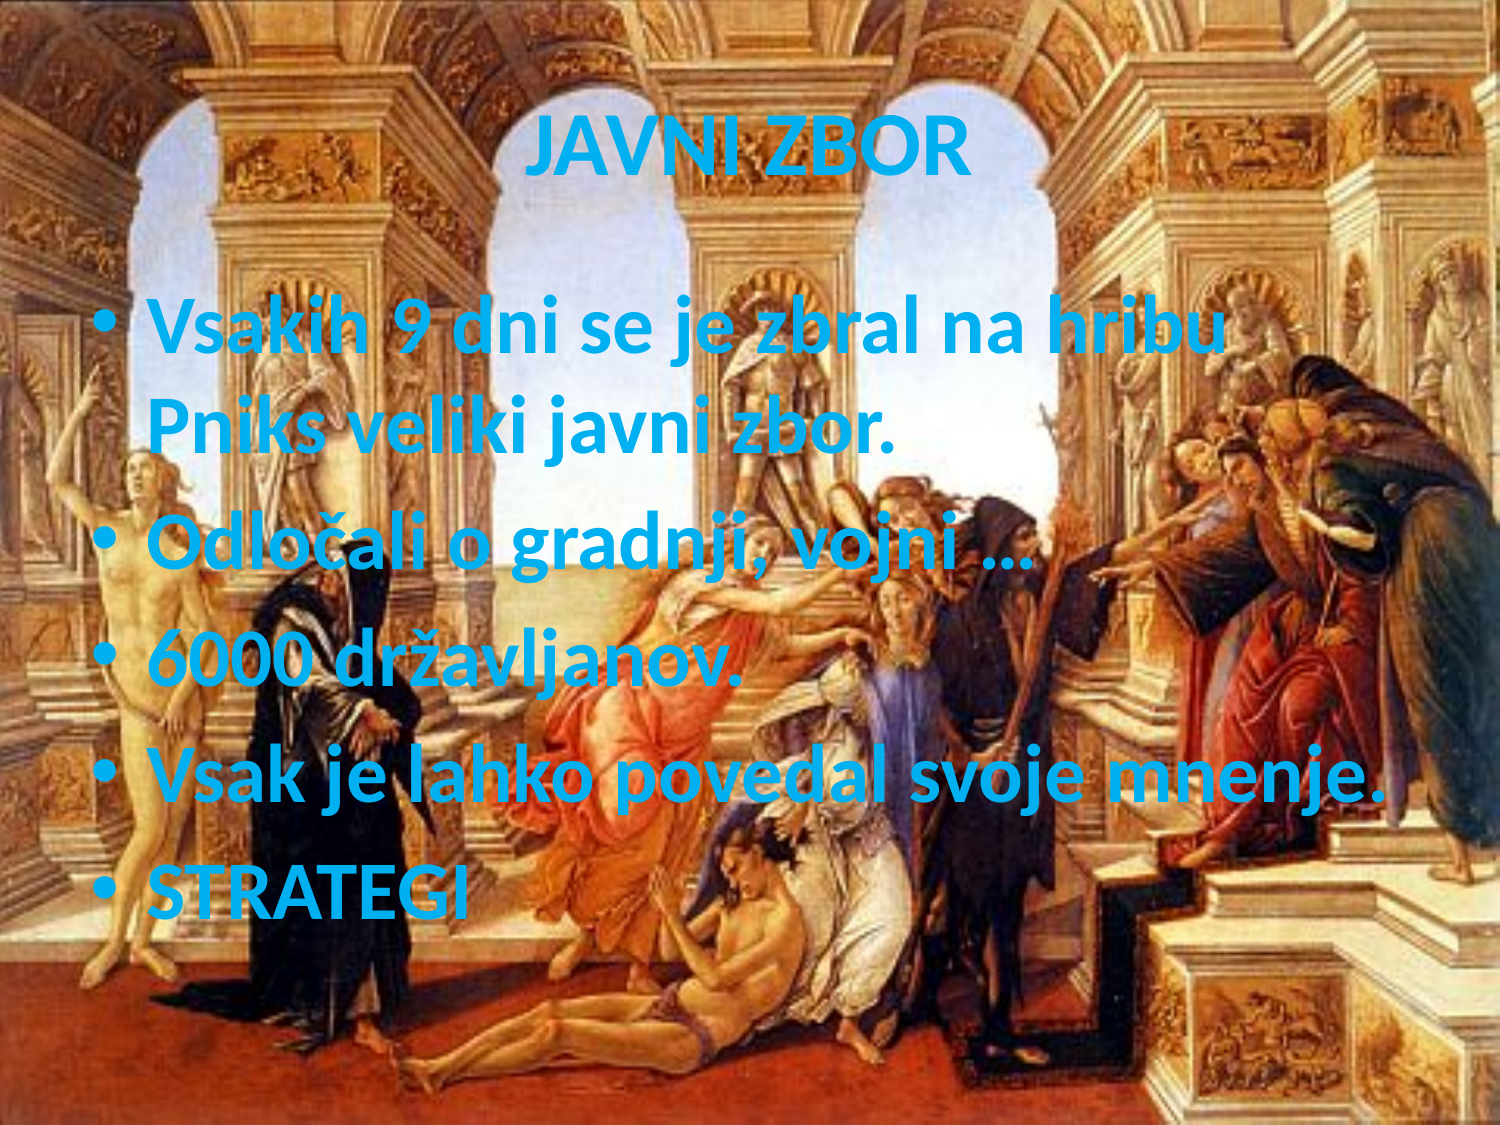

# JAVNI ZBOR
Vsakih 9 dni se je zbral na hribu Pniks veliki javni zbor.
Odločali o gradnji, vojni …
6000 državljanov.
Vsak je lahko povedal svoje mnenje.
STRATEGI